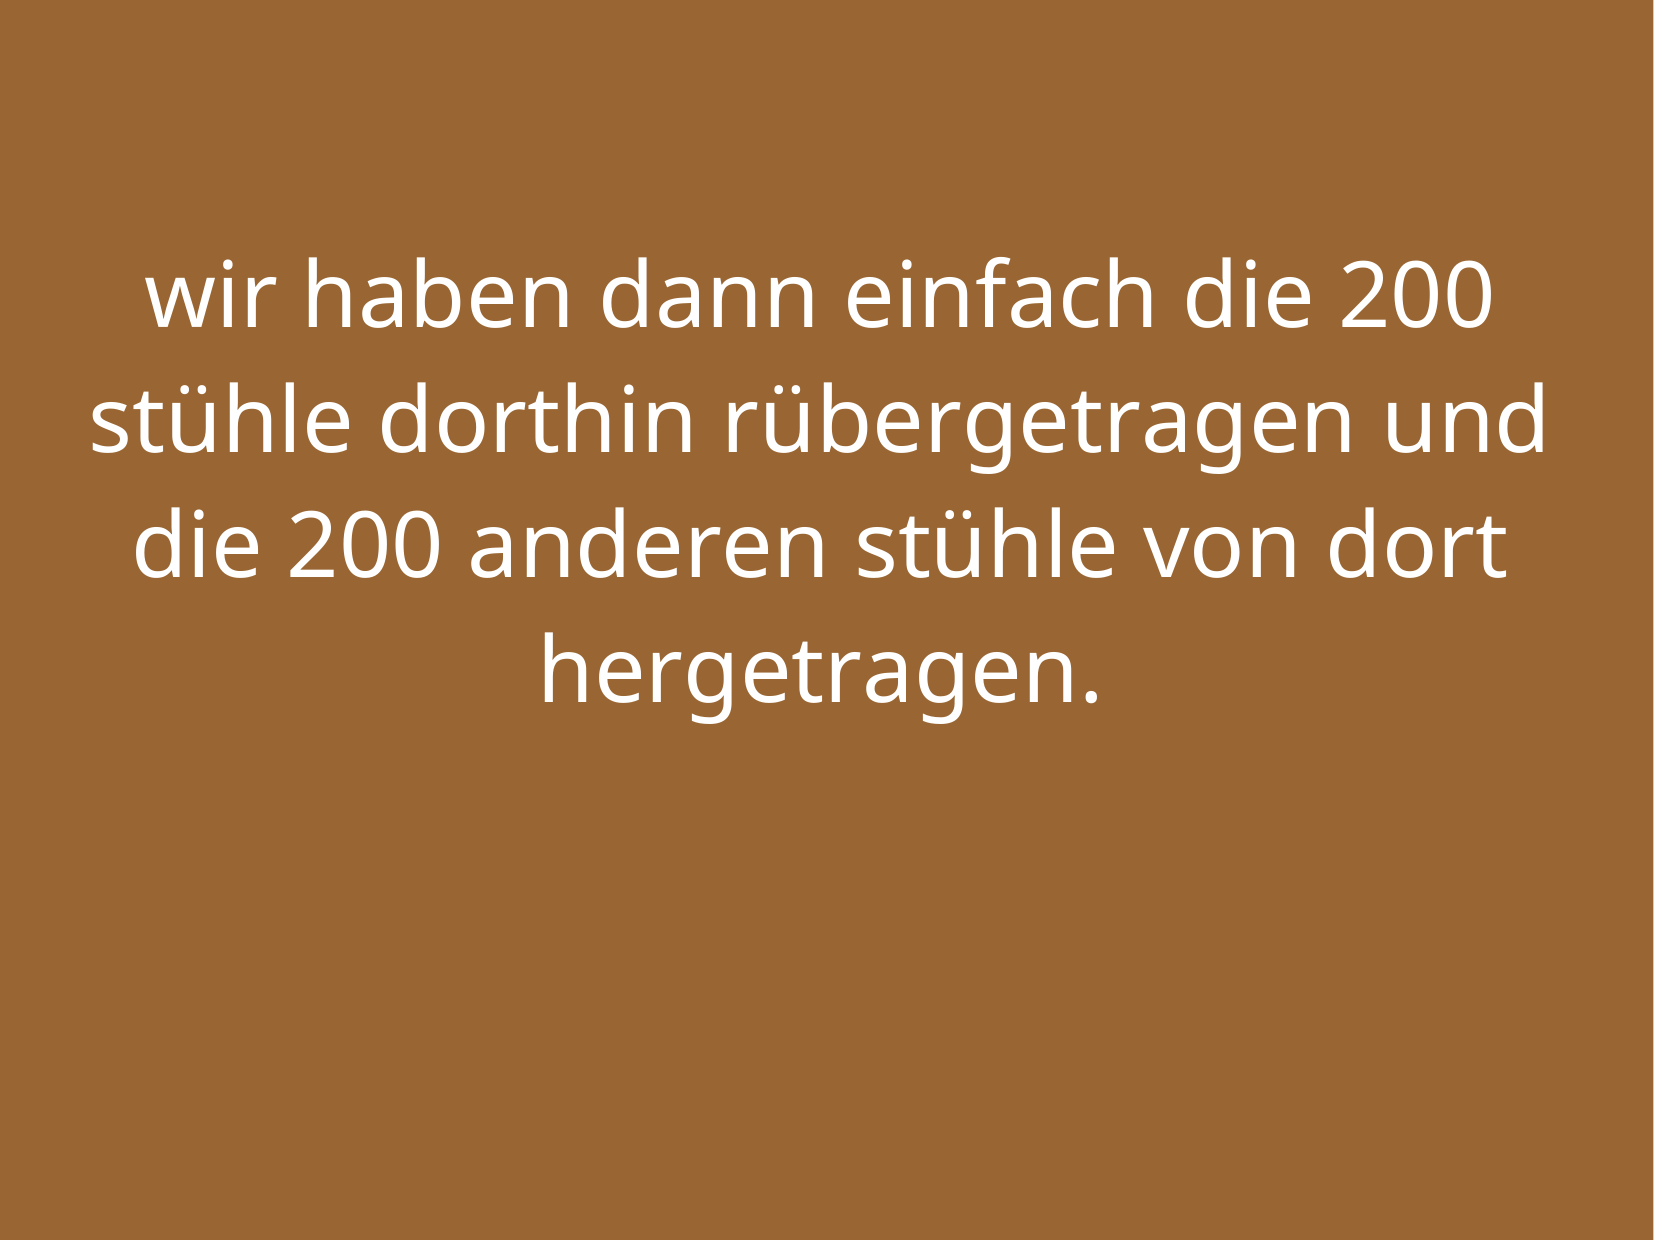

# wir haben dann einfach die 200 stühle dorthin rübergetragen und die 200 anderen stühle von dort hergetragen.